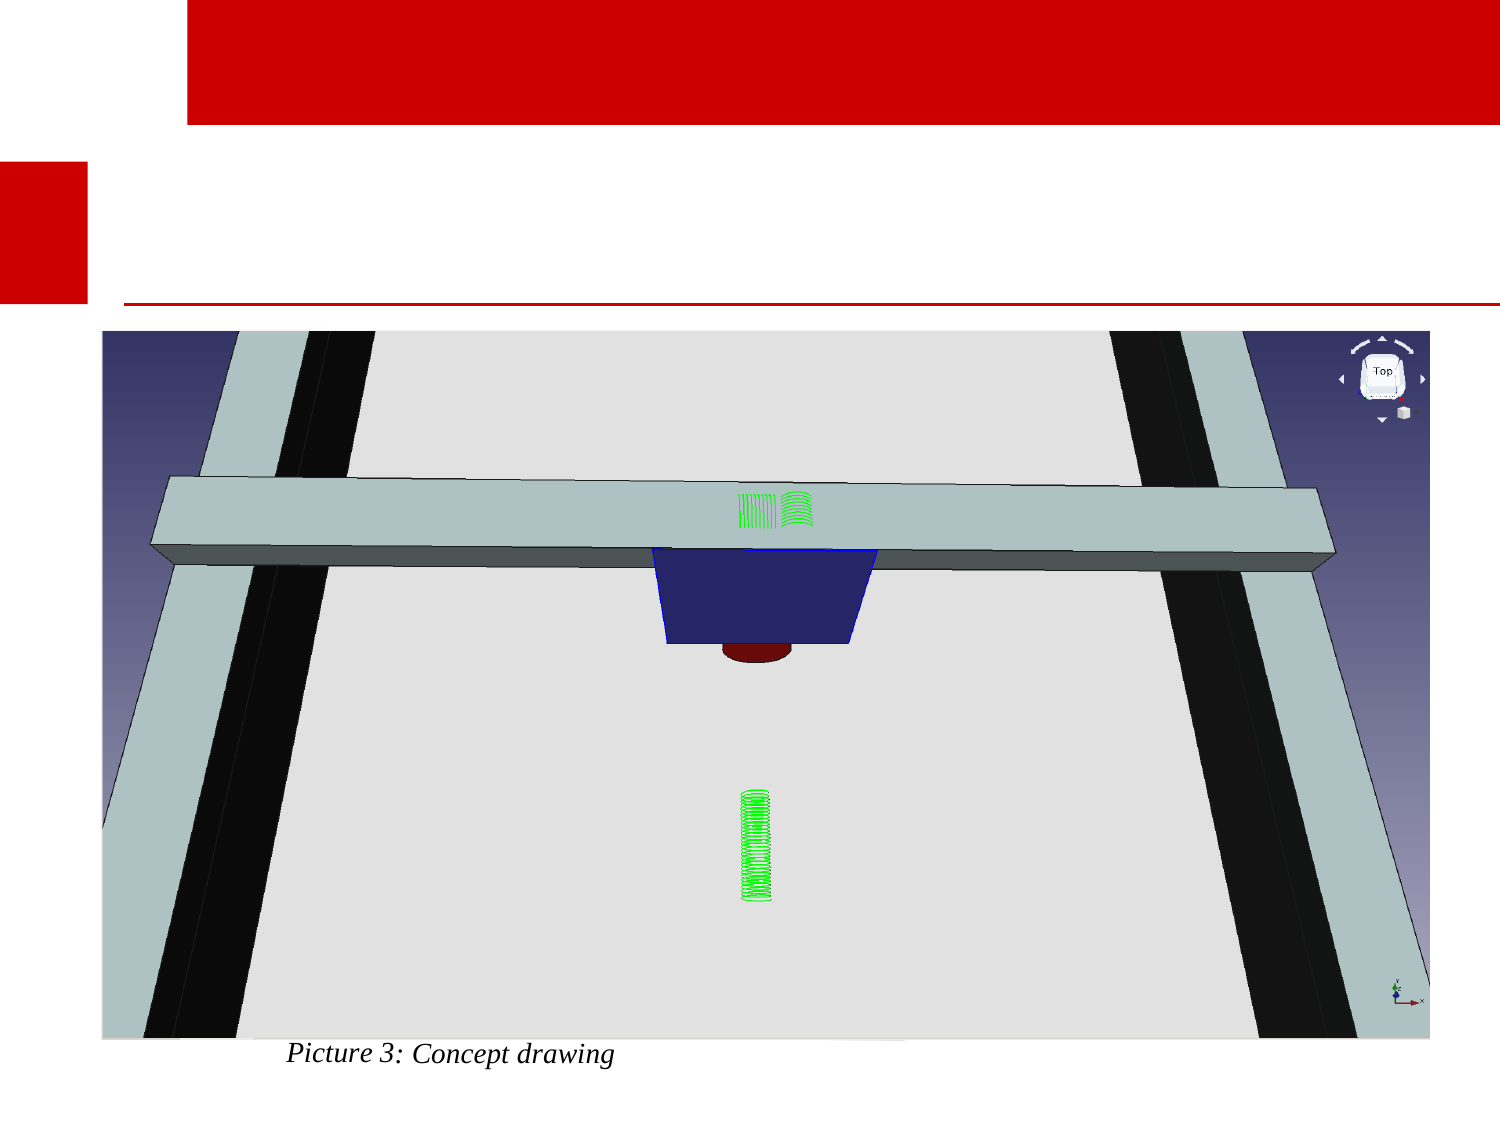

#
Picture 3: Concept drawing
Picture 2: Concept drawing